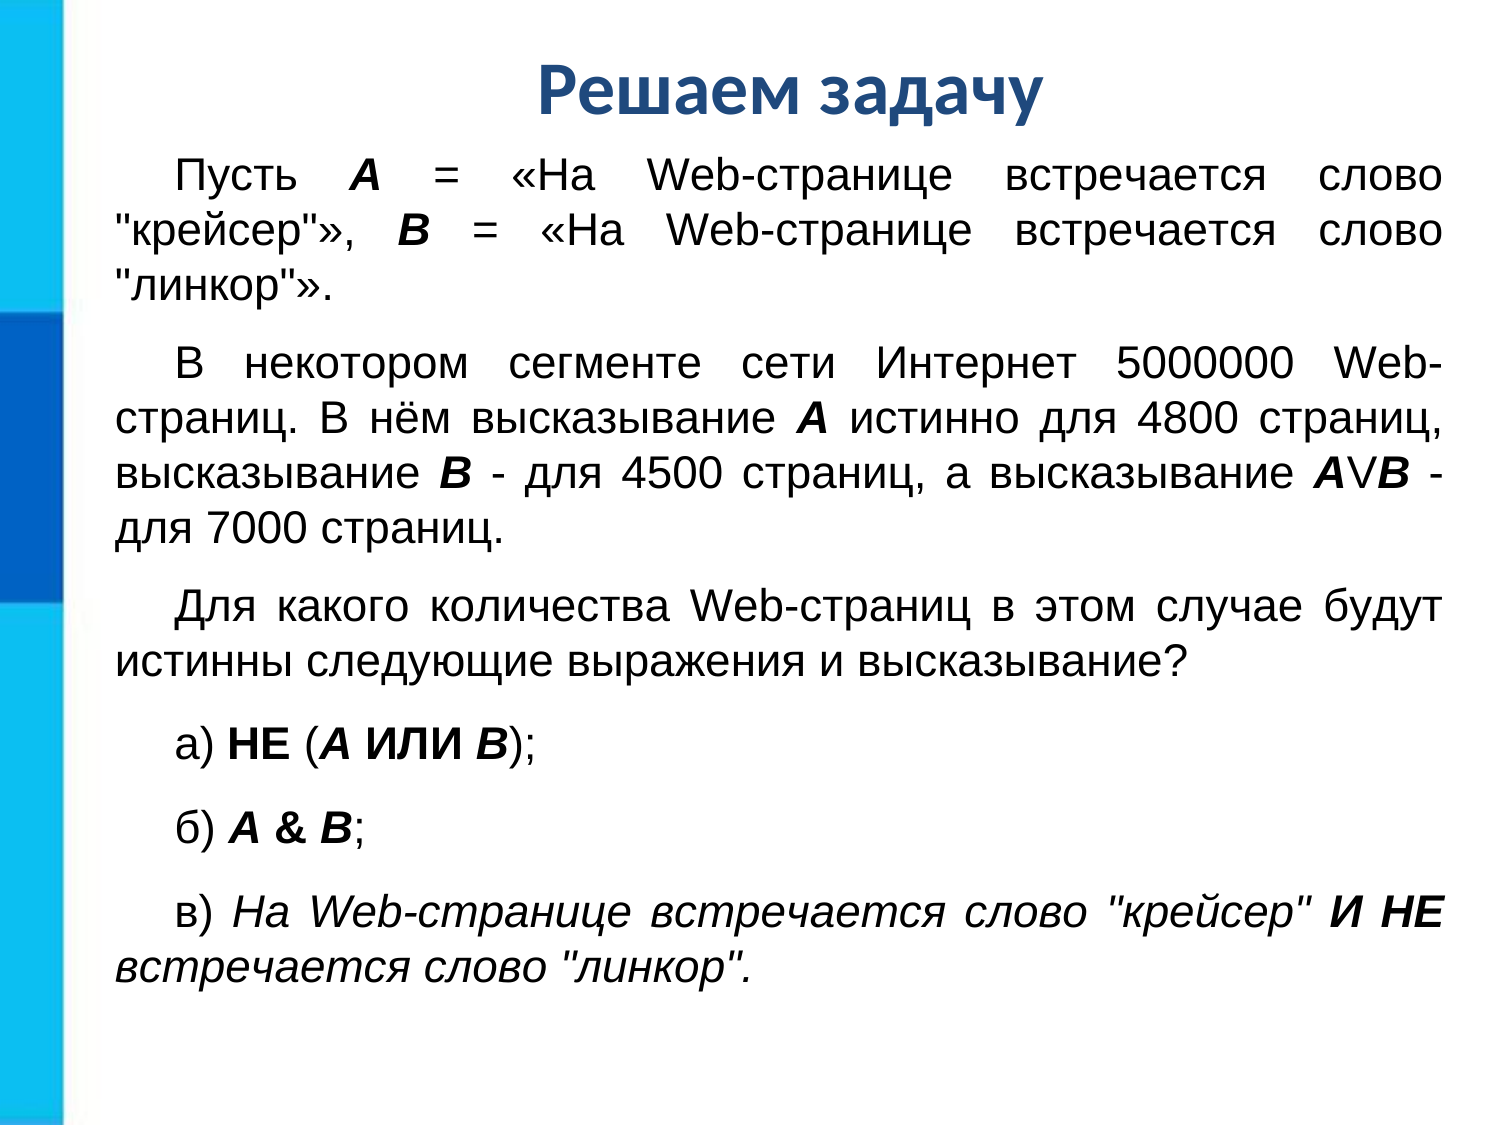

Решаем задачу
Пусть А = «На Web-странице встречается слово "крейсер"», В = «На Web-странице встречается слово "линкор"».
В некотором сегменте сети Интернет 5000000 Web-страниц. В нём высказывание А истинно для 4800 страниц, высказывание В - для 4500 страниц, а высказывание АVВ - для 7000 страниц.
Для какого количества Web-страниц в этом случае будут истинны следующие выражения и высказывание?
а) НЕ (А ИЛИ В);
б) А & B;
в) На Web-странице встречается слово "крейсер" И НЕ встречается слово "линкор".